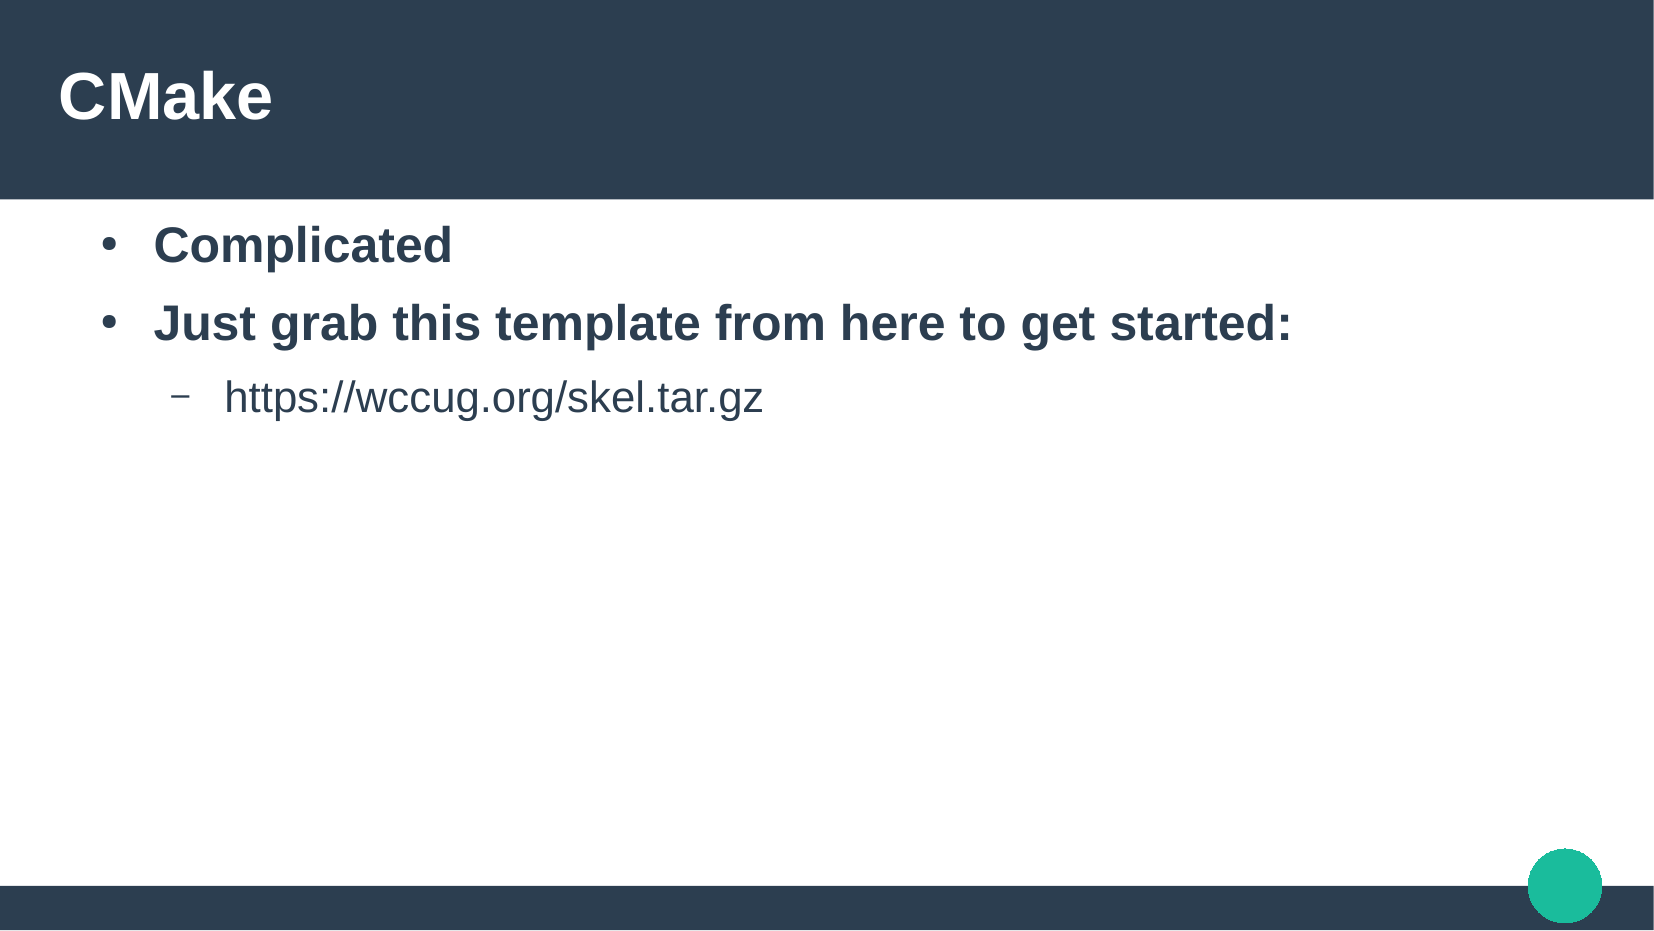

# CMake
Complicated
Just grab this template from here to get started:
https://wccug.org/skel.tar.gz